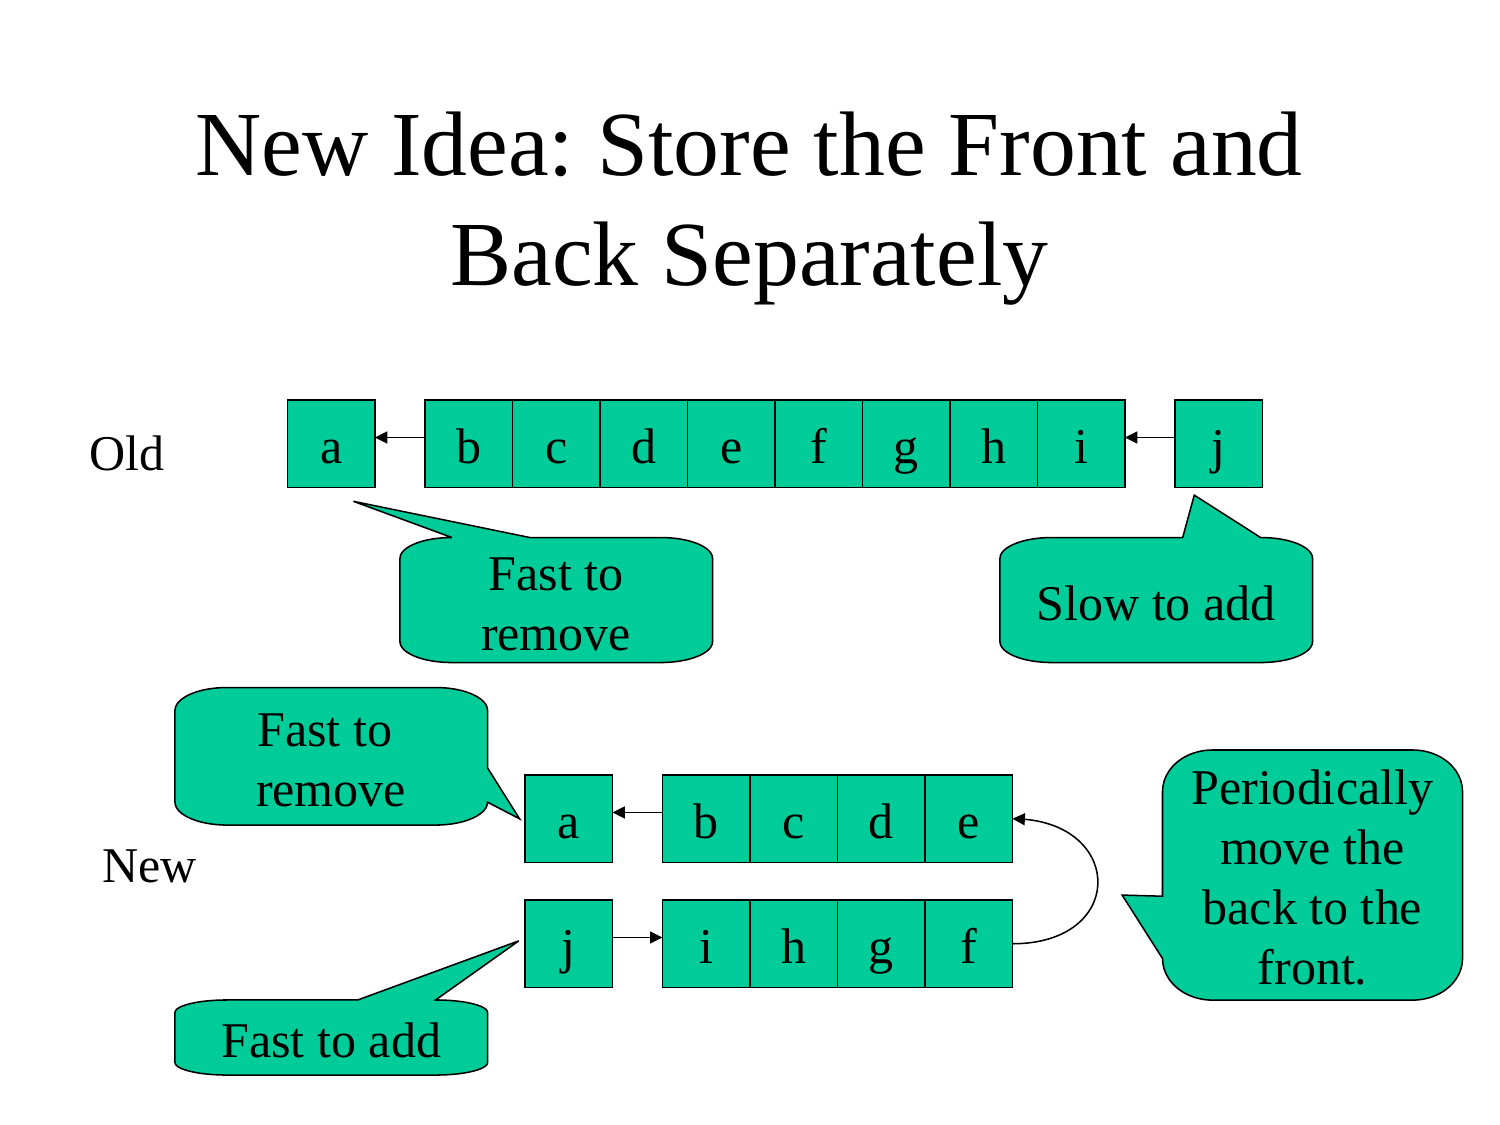

# New Idea: Store the Front and Back Separately
a
b
c
d
e
f
g
h
i
j
Old
Fast to
remove
Slow to add
Fast to
remove
Periodically
move the
back to the
front.
a
b
c
d
e
New
j
i
h
g
f
Fast to add